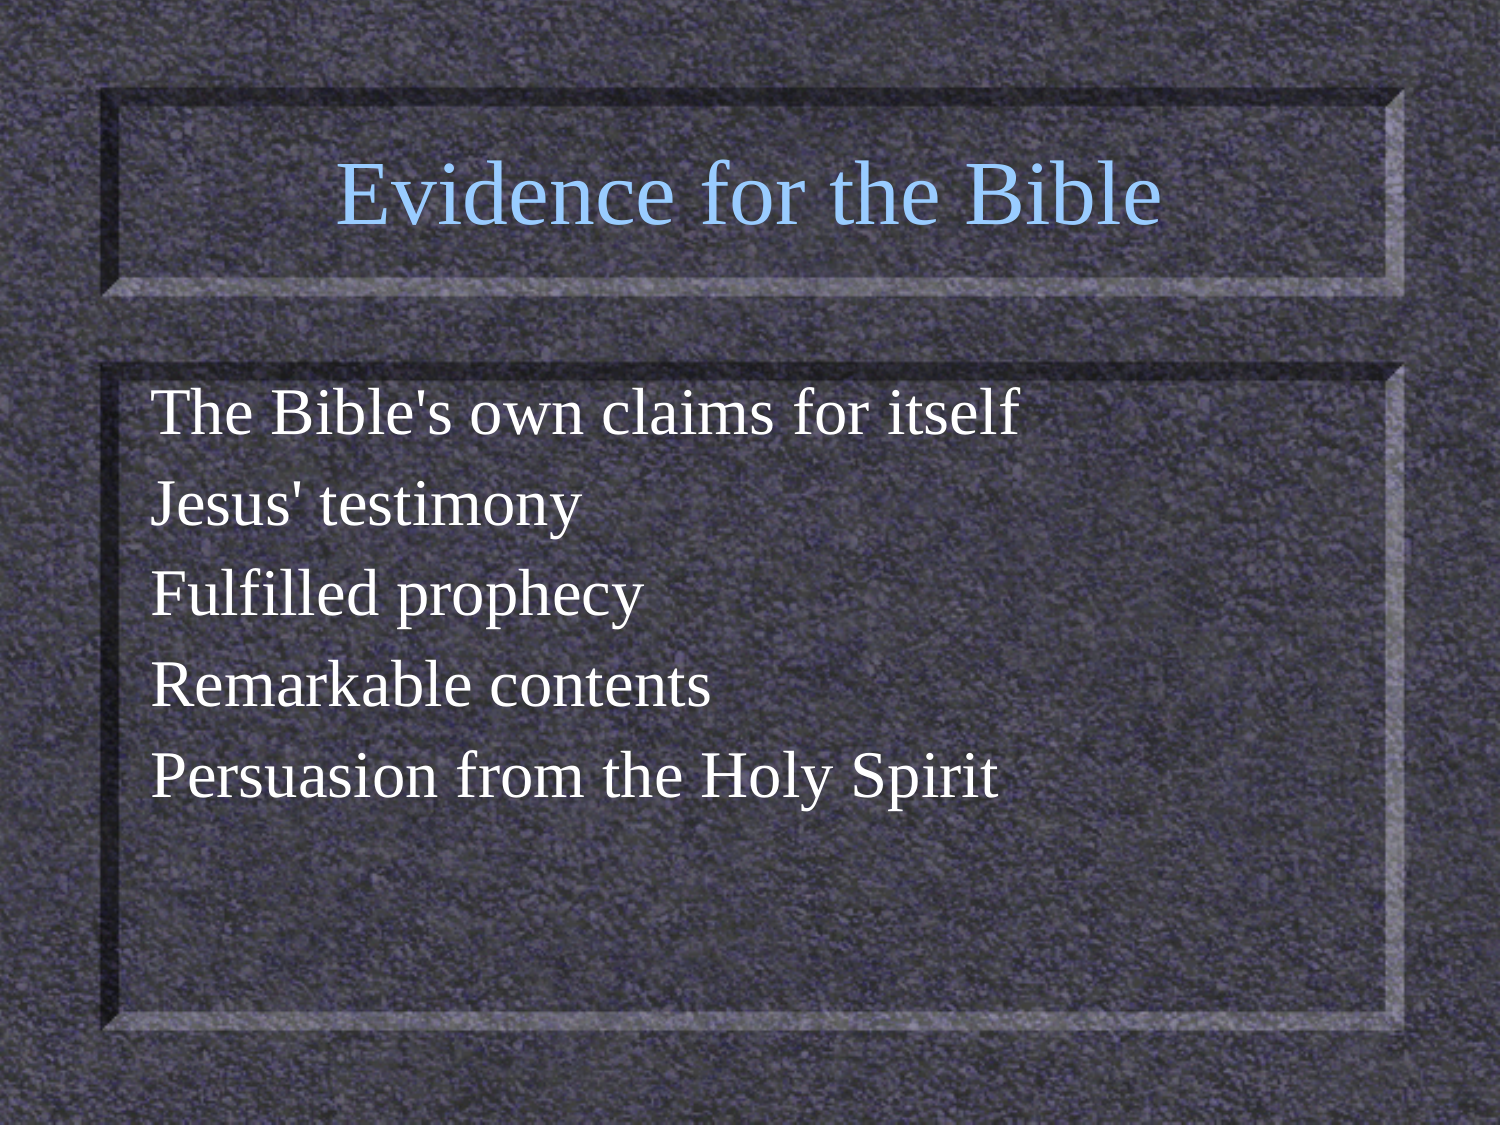

# Evidence for the Bible
The Bible's own claims for itself
Jesus' testimony
Fulfilled prophecy
Remarkable contents
Persuasion from the Holy Spirit